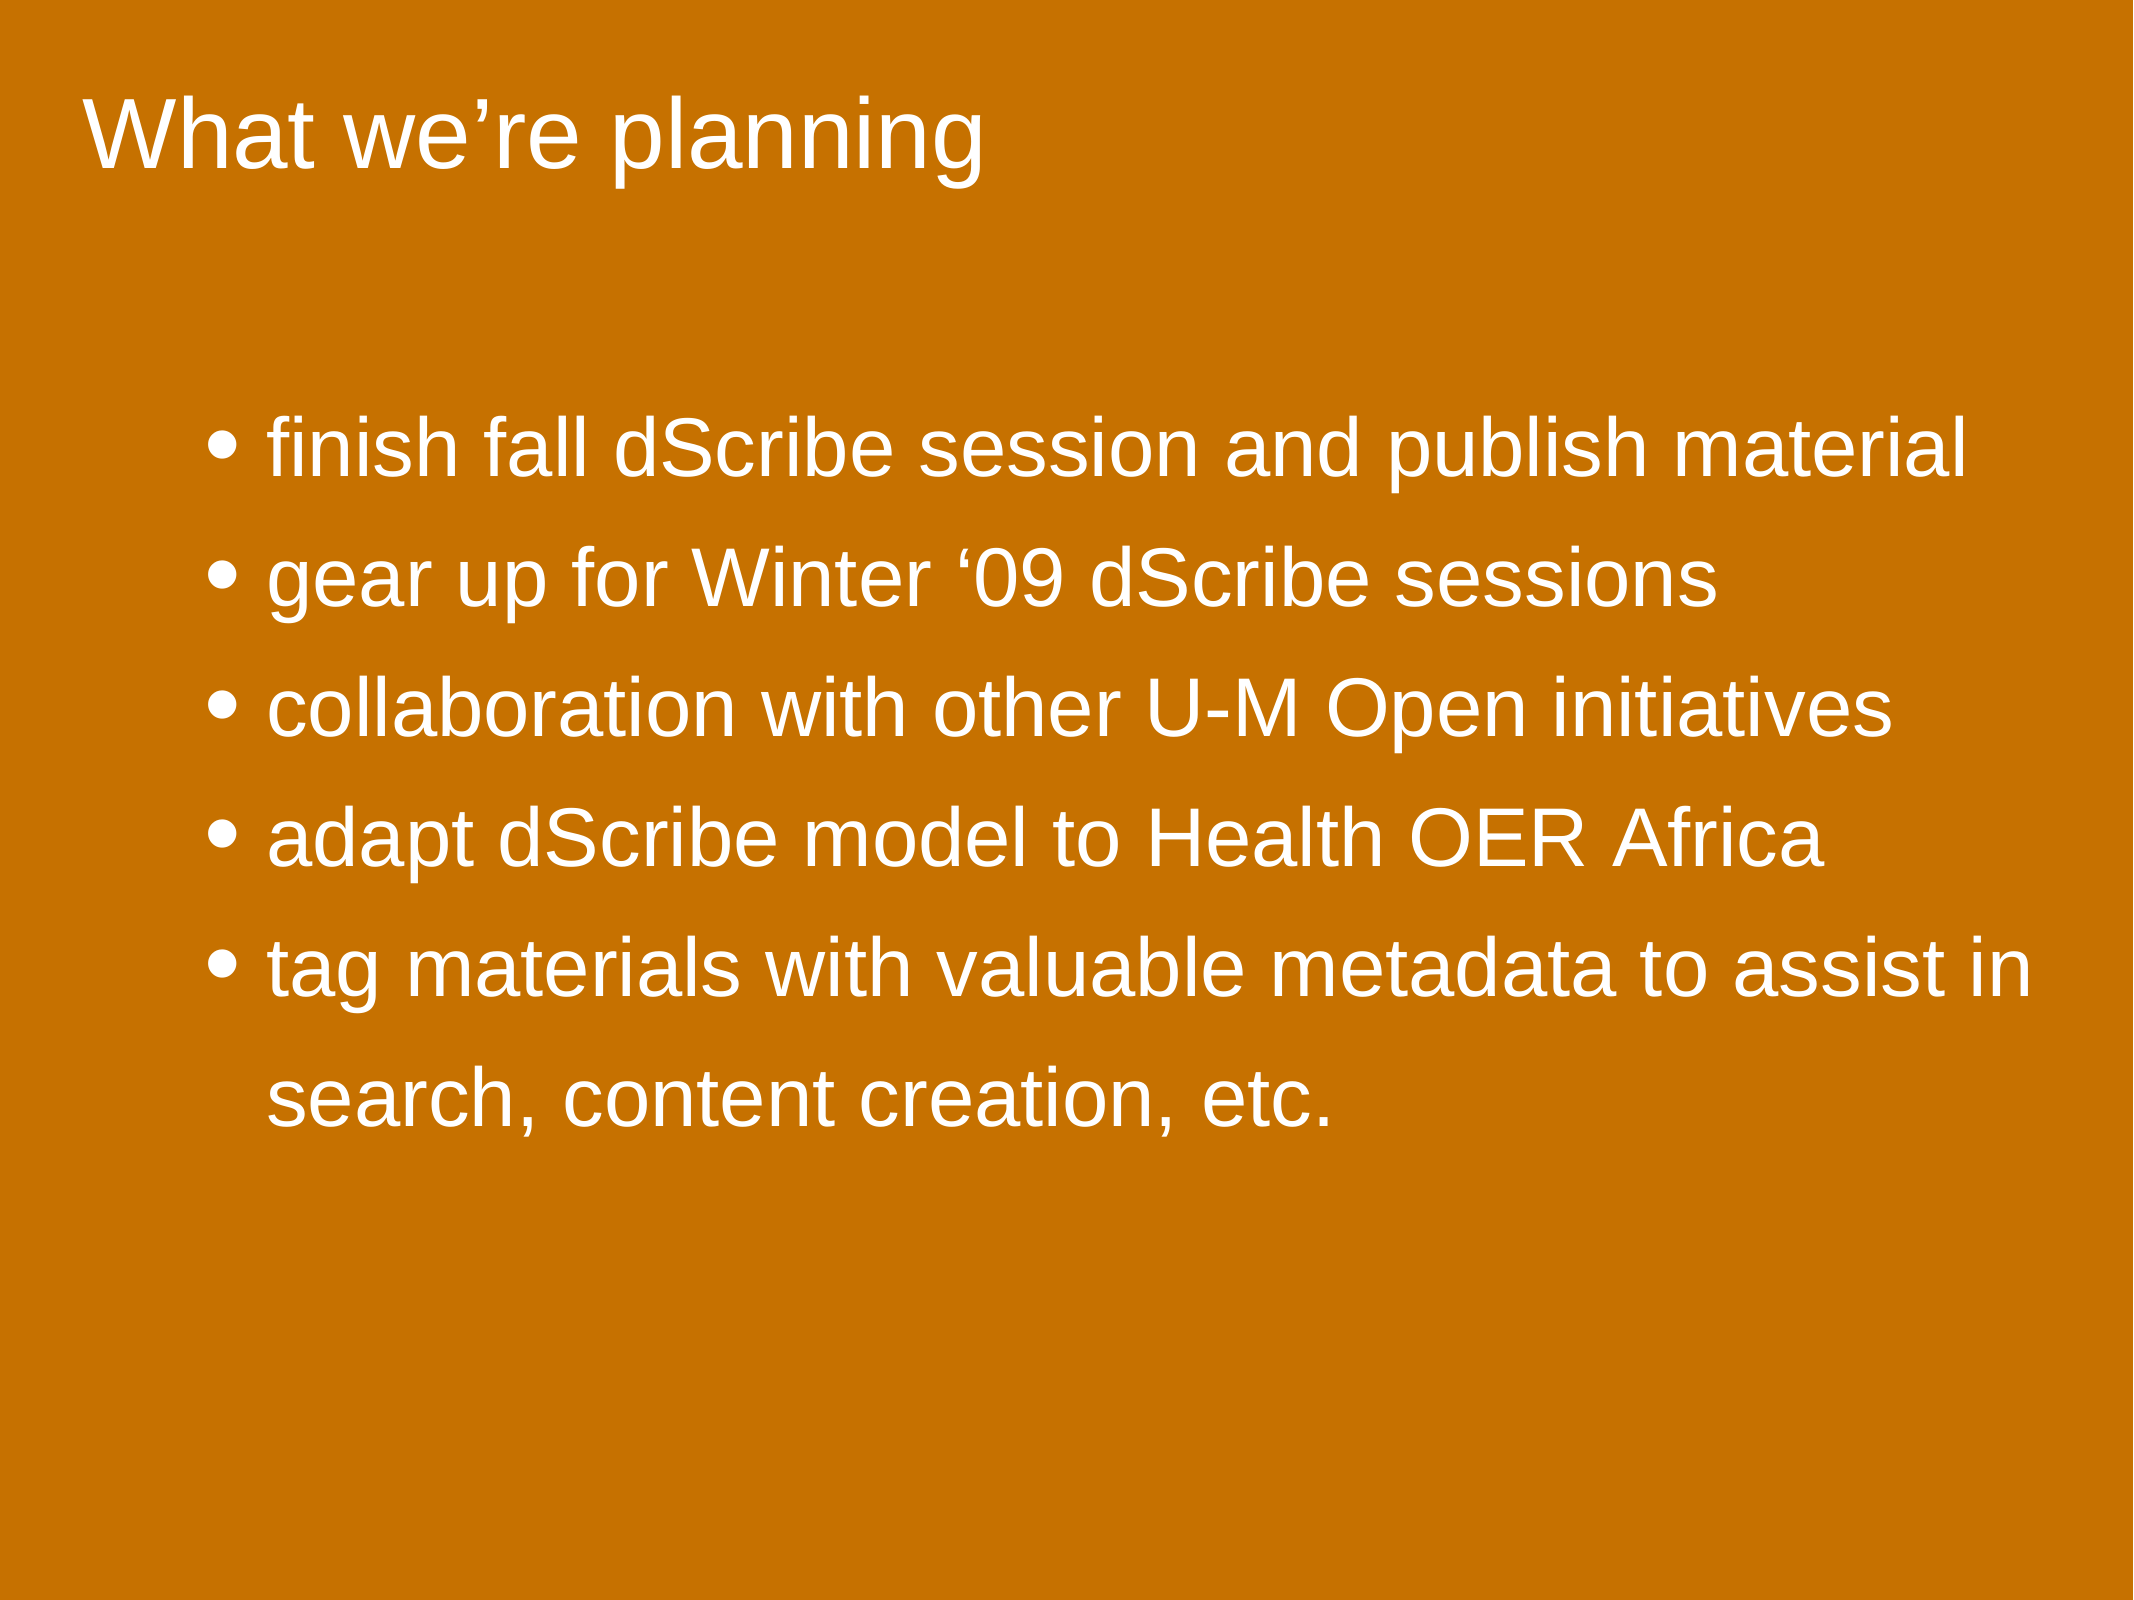

What we’re planning
finish fall dScribe session and publish material
gear up for Winter ‘09 dScribe sessions
collaboration with other U-M Open initiatives
adapt dScribe model to Health OER Africa
tag materials with valuable metadata to assist in search, content creation, etc.